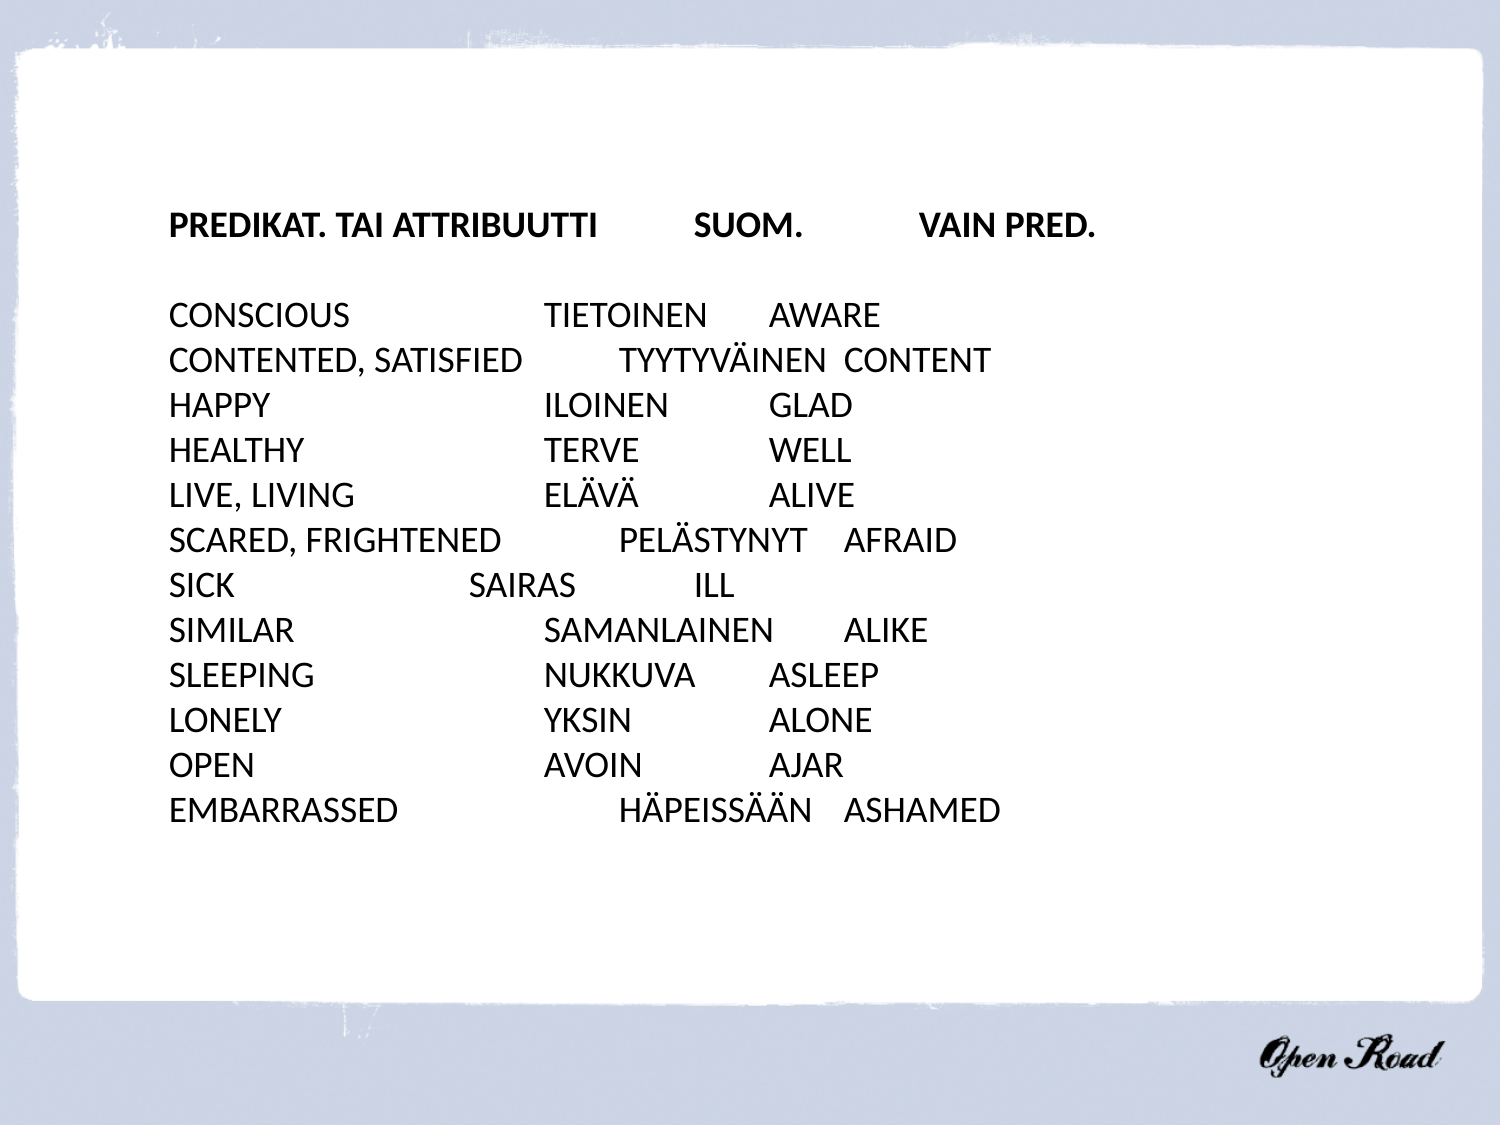

PREDIKAT. TAI ATTRIBUUTTI 	SUOM.		VAIN PRED.
CONSCIOUS			TIETOINEN	AWARE
CONTENTED, SATISFIED		TYYTYVÄINEN	CONTENT
HAPPY				ILOINEN		GLAD
HEALTHY				TERVE		WELL
LIVE, LIVING			ELÄVÄ		ALIVE
SCARED, FRIGHTENED		PELÄSTYNYT	AFRAID
SICK				SAIRAS		ILL
SIMILAR				SAMANLAINEN	ALIKE
SLEEPING				NUKKUVA	ASLEEP
LONELY				YKSIN		ALONE
OPEN				AVOIN		AJAR
EMBARRASSED			HÄPEISSÄÄN	ASHAMED